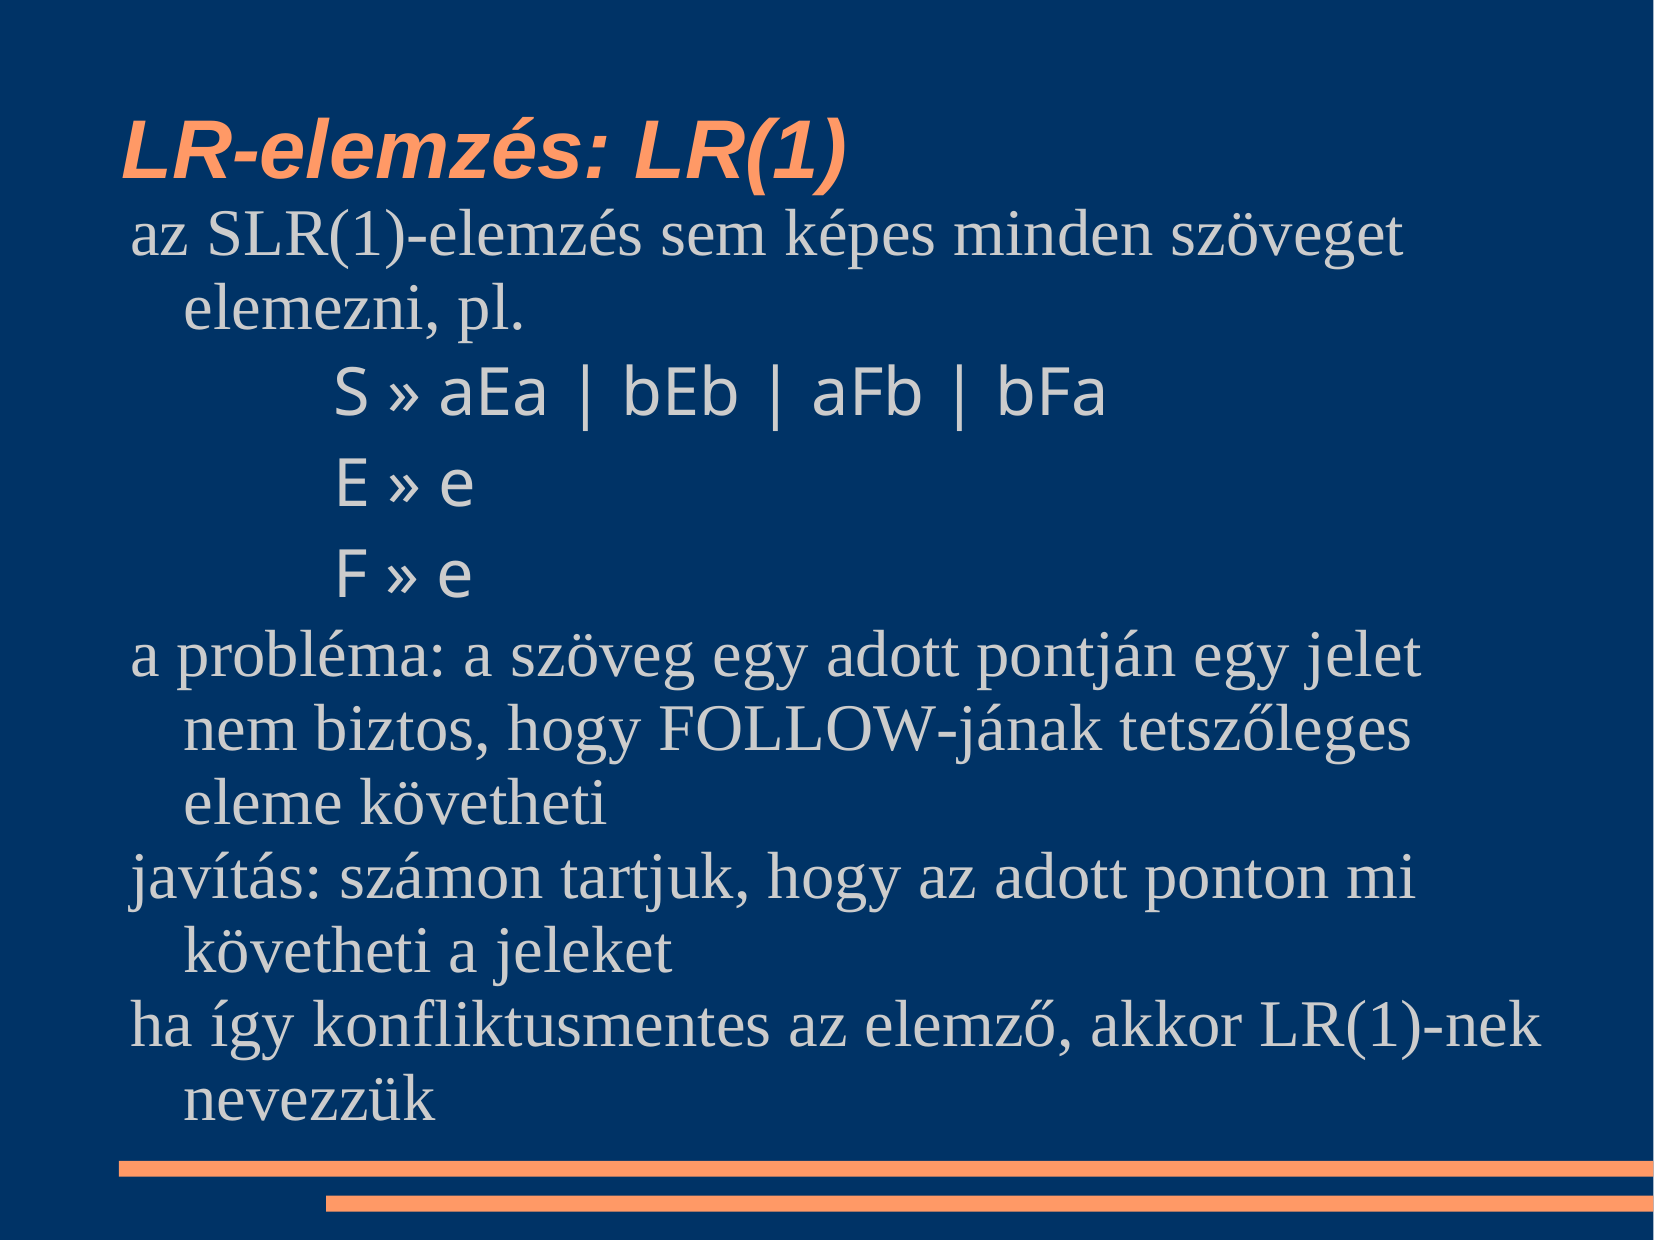

# LR-elemzés: LR(1)
az SLR(1)-elemzés sem képes minden szöveget elemezni, pl.
		S » aEa | bEb | aFb | bFa
		E » e
		F » e
a probléma: a szöveg egy adott pontján egy jelet nem biztos, hogy FOLLOW-jának tetszőleges eleme követheti
javítás: számon tartjuk, hogy az adott ponton mi követheti a jeleket
ha így konfliktusmentes az elemző, akkor LR(1)-nek nevezzük